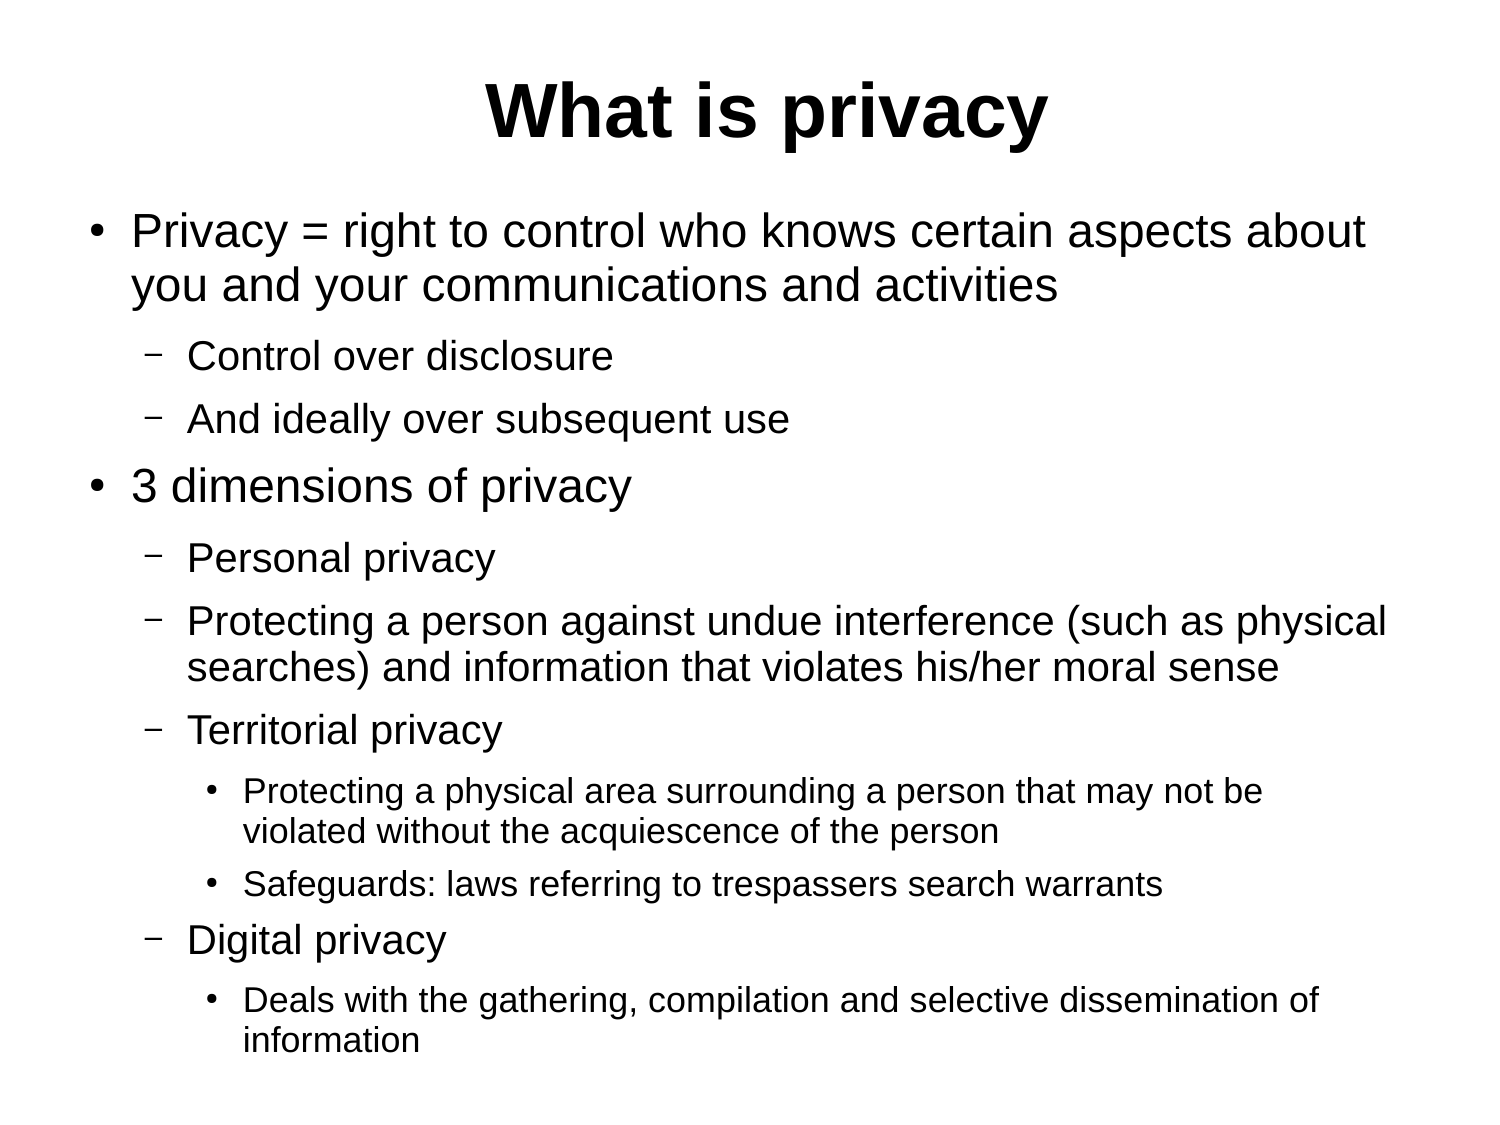

# What is privacy
Privacy = right to control who knows certain aspects about you and your communications and activities
Control over disclosure
And ideally over subsequent use
3 dimensions of privacy
Personal privacy
Protecting a person against undue interference (such as physical searches) and information that violates his/her moral sense
Territorial privacy
Protecting a physical area surrounding a person that may not be violated without the acquiescence of the person
Safeguards: laws referring to trespassers search warrants
Digital privacy
Deals with the gathering, compilation and selective dissemination of information